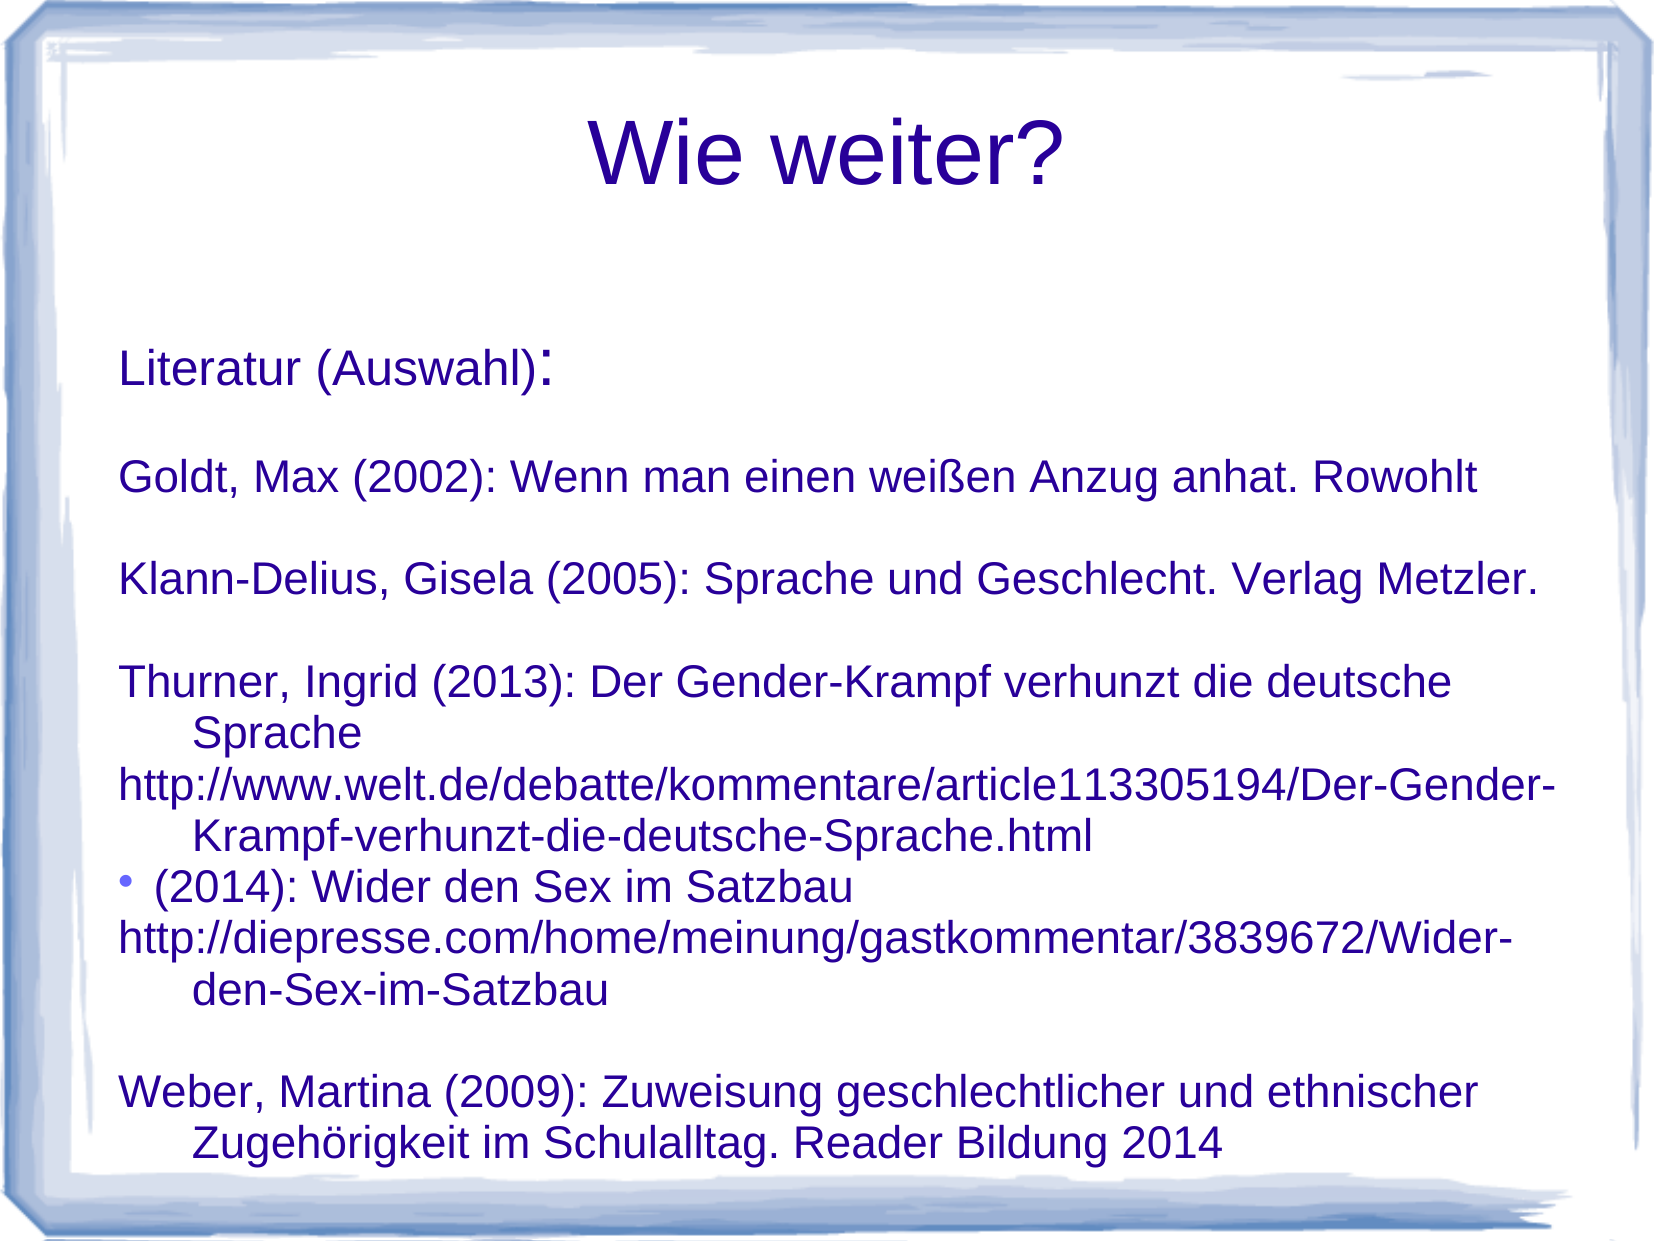

# Wie weiter?
Literatur (Auswahl):
Goldt, Max (2002): Wenn man einen weißen Anzug anhat. Rowohlt
Klann-Delius, Gisela (2005): Sprache und Geschlecht. Verlag Metzler.
Thurner, Ingrid (2013): Der Gender-Krampf verhunzt die deutsche 		Sprache
http://www.welt.de/debatte/kommentare/article113305194/Der-Gender-	Krampf-verhunzt-die-deutsche-Sprache.html
(2014): Wider den Sex im Satzbau
http://diepresse.com/home/meinung/gastkommentar/3839672/Wider-		den-Sex-im-Satzbau
Weber, Martina (2009): Zuweisung geschlechtlicher und ethnischer 		Zugehörigkeit im Schulalltag. Reader Bildung 2014